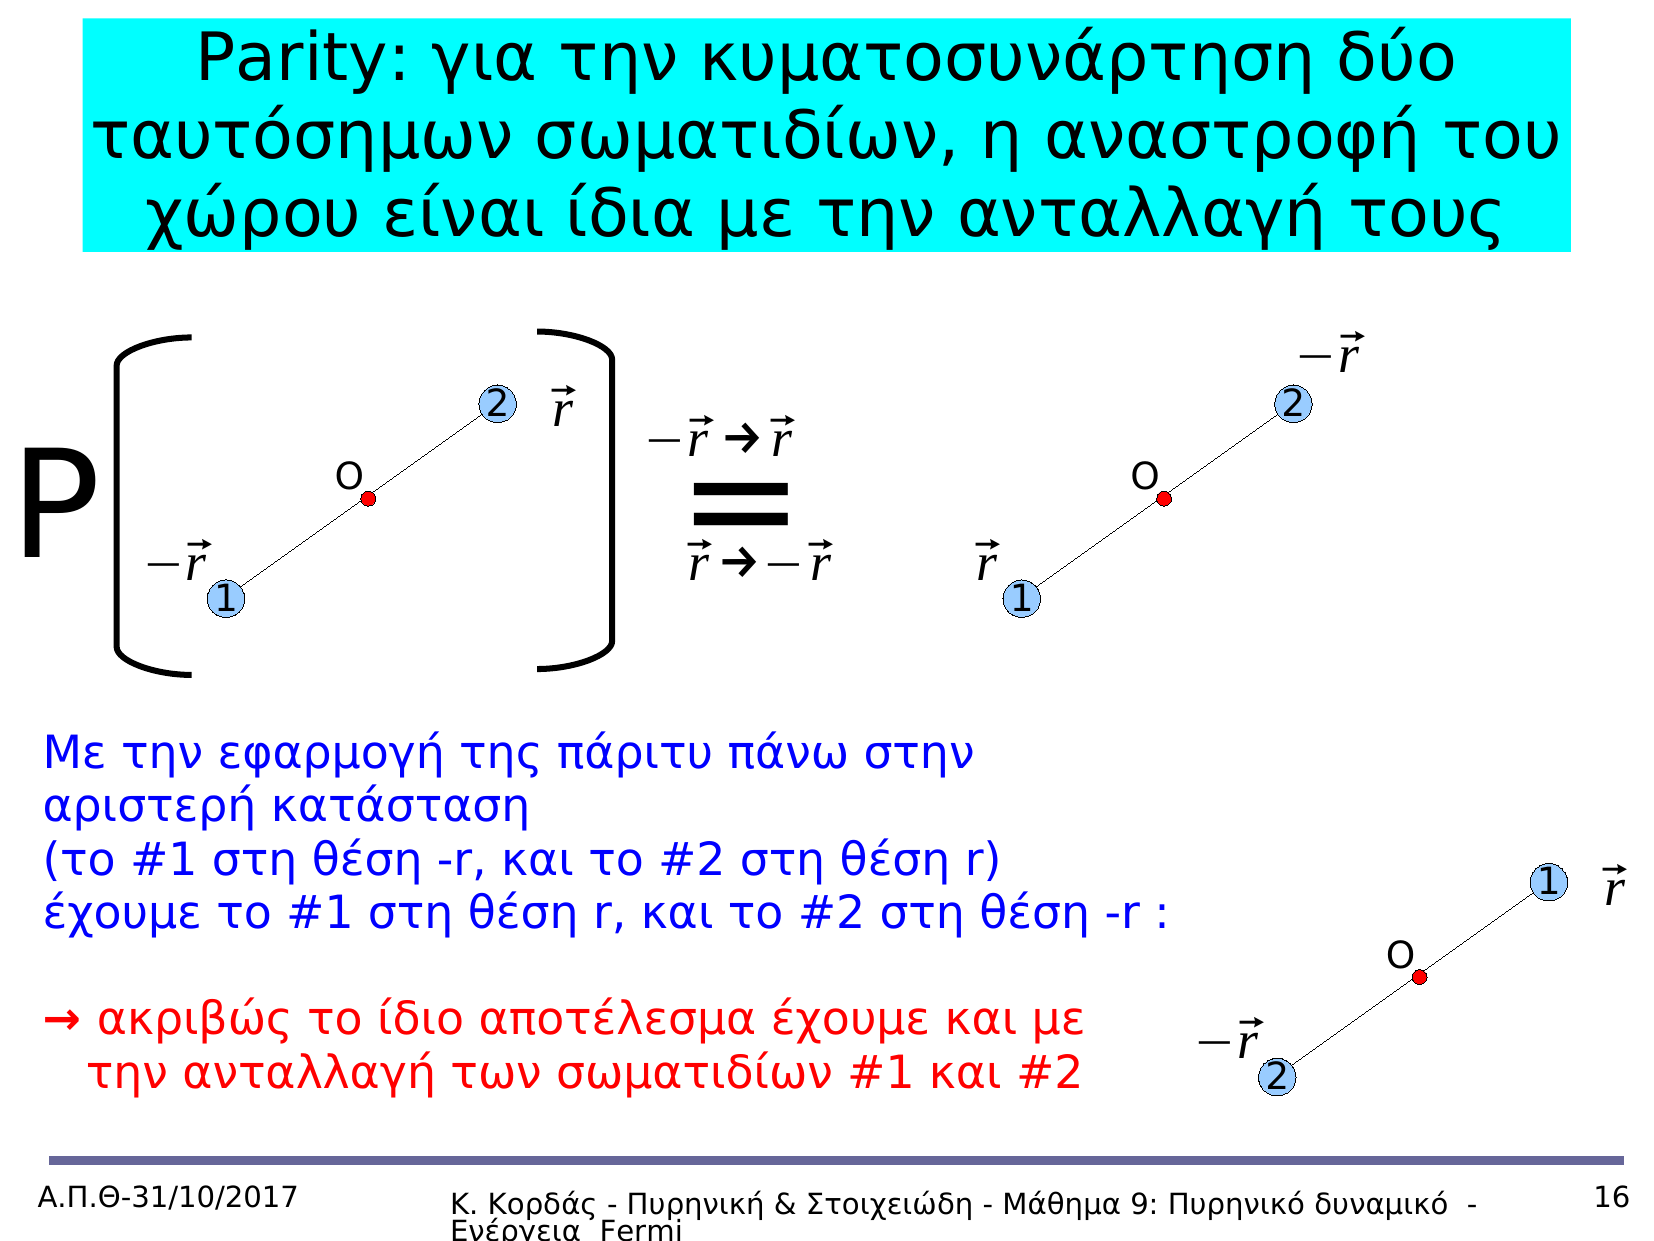

# Parity: για την κυματοσυνάρτηση δύο ταυτόσημων σωματιδίων, η αναστροφή του χώρου είναι ίδια με την ανταλλαγή τους
2
2
=
P
Ο
Ο
1
1
Με την εφαρμογή της πάριτυ πάνω στην αριστερή κατάσταση
(το #1 στη θέση -r, και το #2 στη θέση r)
έχουμε το #1 στη θέση r, και το #2 στη θέση -r :
→ ακριβώς το ίδιο αποτέλεσμα έχουμε και με την ανταλλαγή των σωματιδίων #1 και #2
1
Ο
2
Α.Π.Θ-31/10/2017
16
Κ. Κορδάς - Πυρηνική & Στοιχειώδη - Μάθημα 9: Πυρηνικό δυναμικό - Ενέργεια Fermi